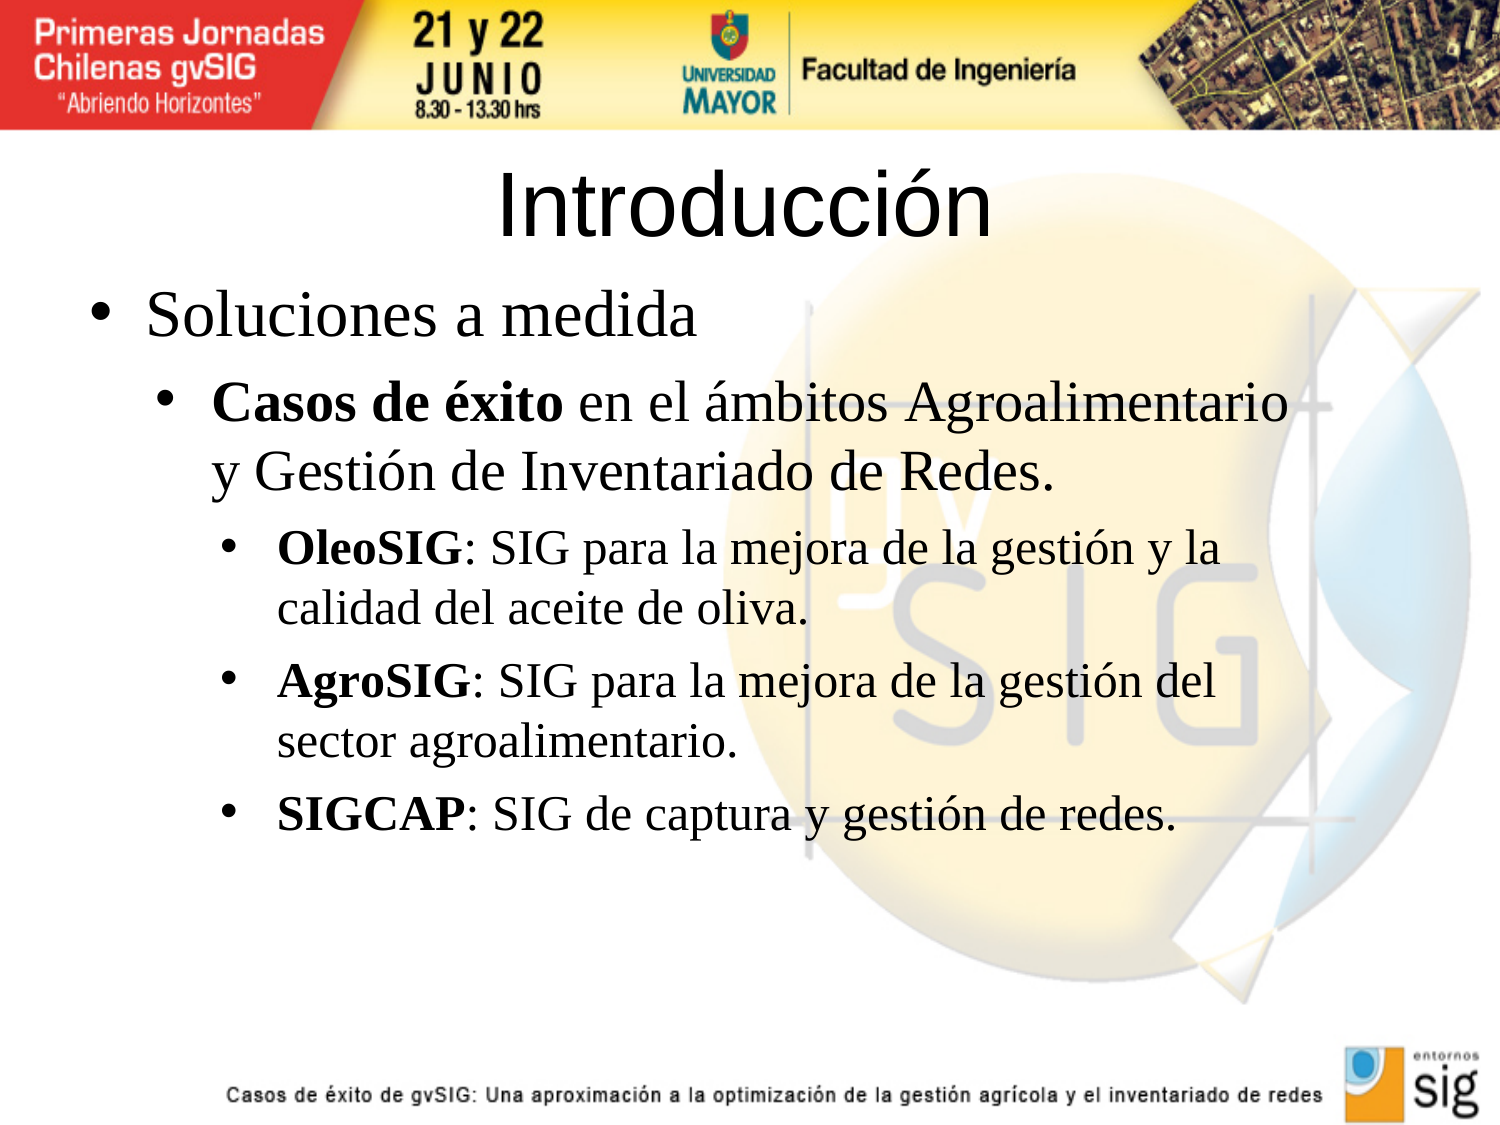

# Introducción
Soluciones a medida
Casos de éxito en el ámbitos Agroalimentario y Gestión de Inventariado de Redes.
OleoSIG: SIG para la mejora de la gestión y la calidad del aceite de oliva.
AgroSIG: SIG para la mejora de la gestión del sector agroalimentario.
SIGCAP: SIG de captura y gestión de redes.